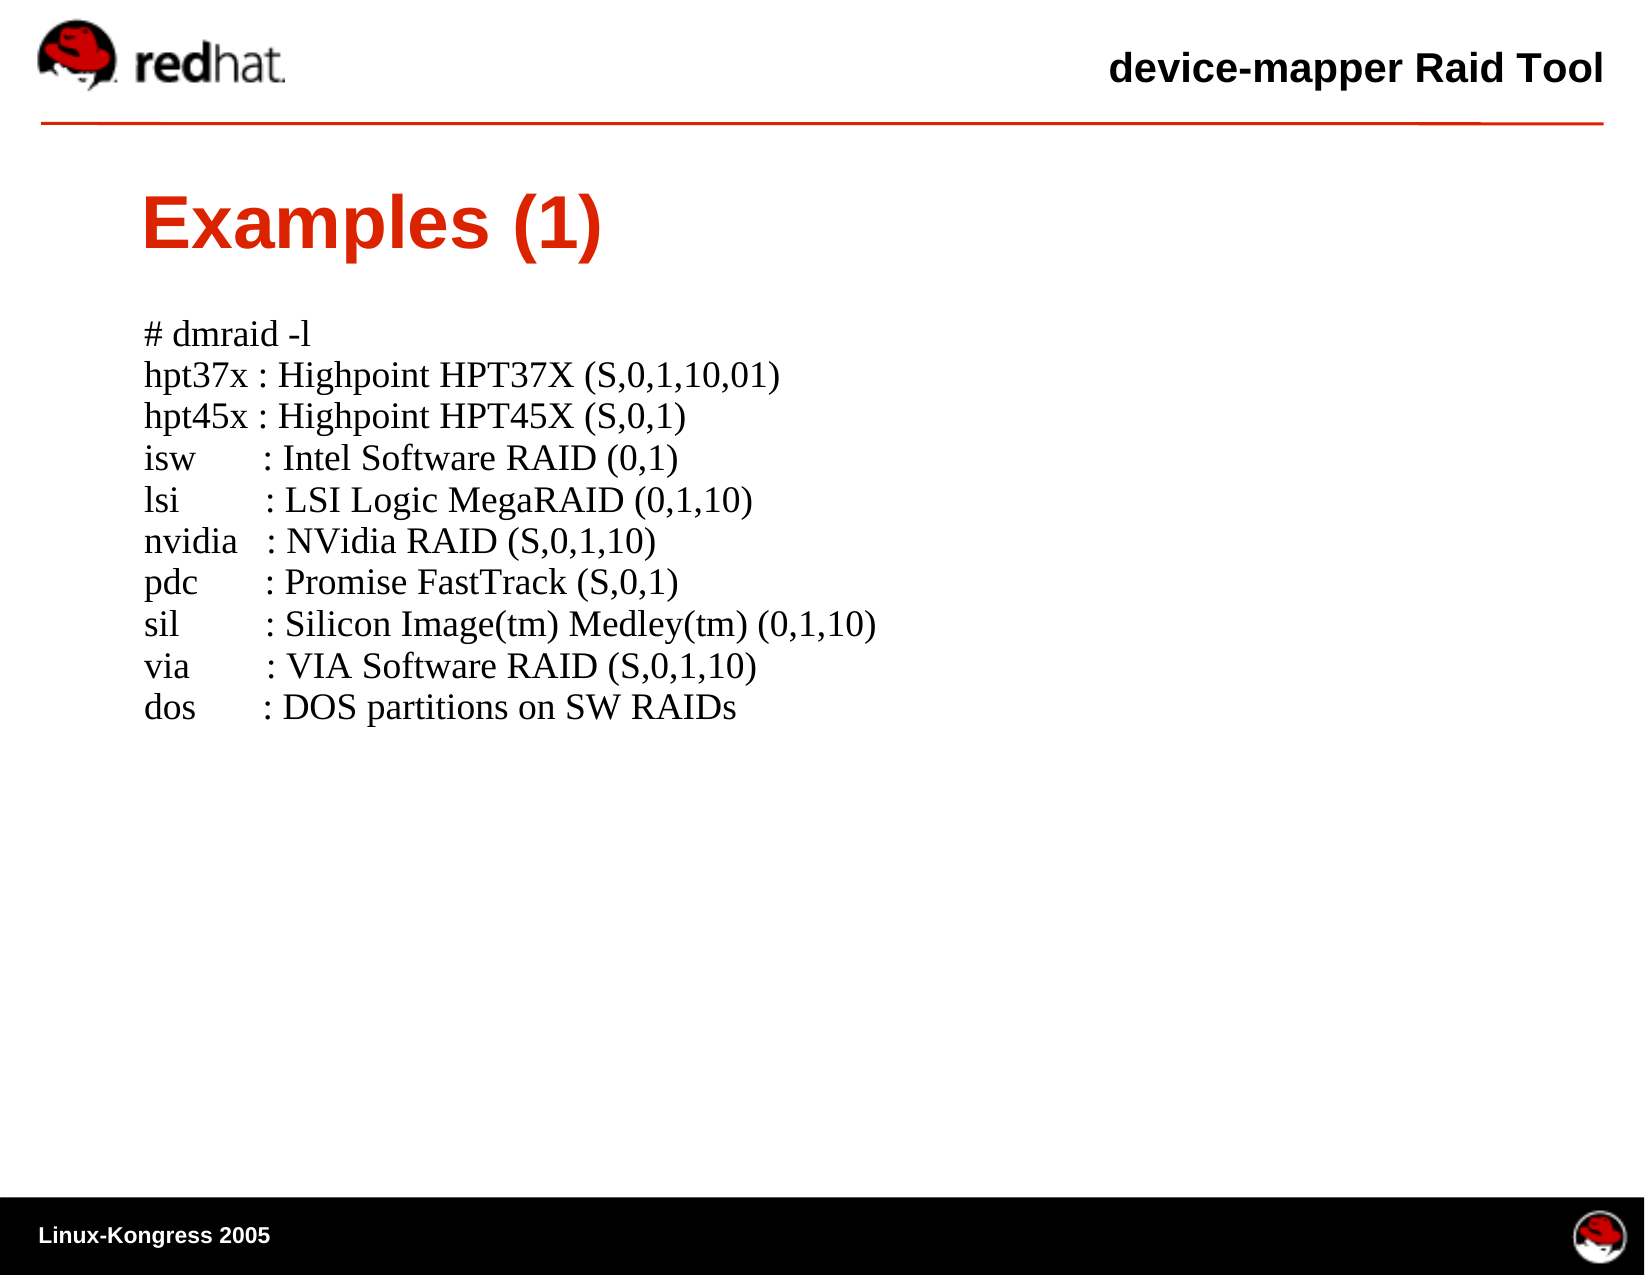

device-mapper Raid Tool
Examples (1)
# dmraid -l
hpt37x : Highpoint HPT37X (S,0,1,10,01)
hpt45x : Highpoint HPT45X (S,0,1)
isw : Intel Software RAID (0,1)
lsi : LSI Logic MegaRAID (0,1,10)
nvidia : NVidia RAID (S,0,1,10)
pdc : Promise FastTrack (S,0,1)
sil : Silicon Image(tm) Medley(tm) (0,1,10)
via : VIA Software RAID (S,0,1,10)
dos : DOS partitions on SW RAIDs
Linux-Kongress 2005